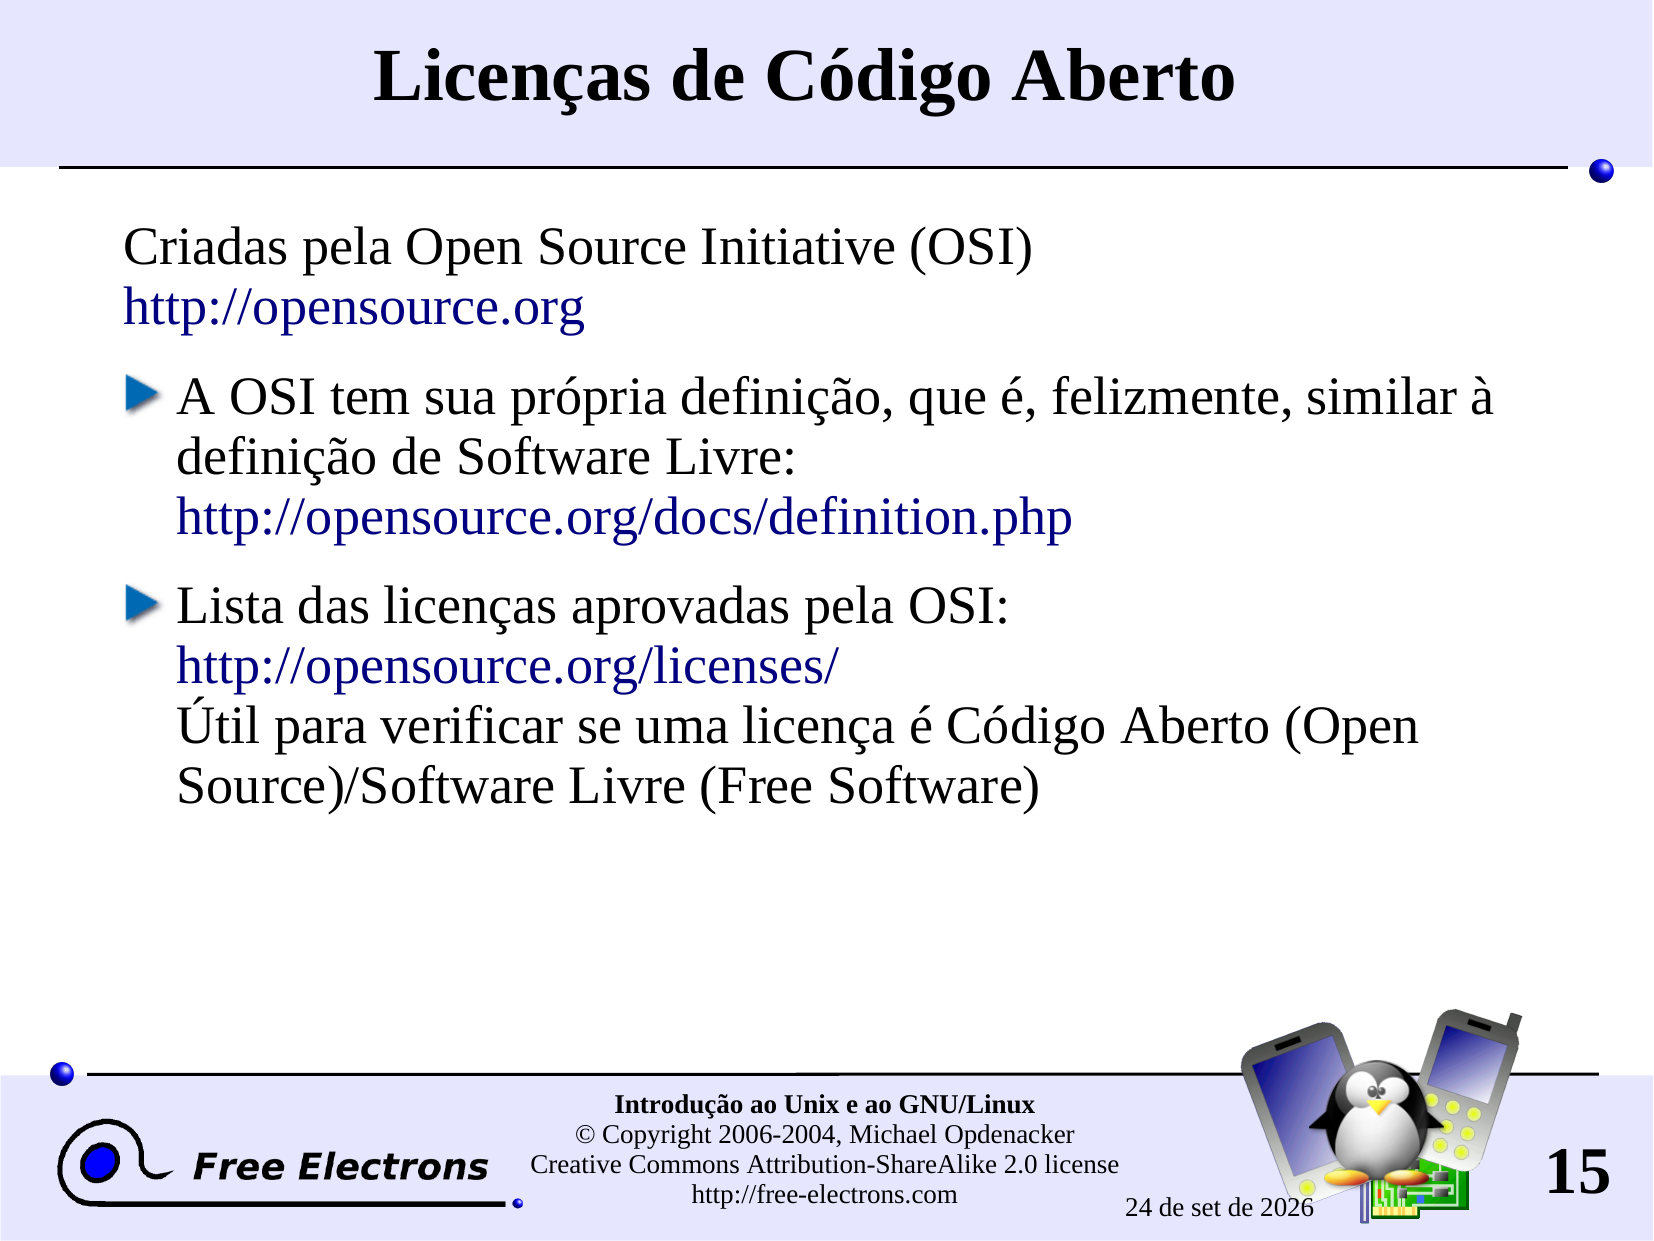

# Licenças de Código Aberto
Criadas pela Open Source Initiative (OSI)
http://opensource.org
A OSI tem sua própria definição, que é, felizmente, similar à definição de Software Livre:
http://opensource.org/docs/definition.php
Lista das licenças aprovadas pela OSI:
http://opensource.org/licenses/
Útil para verificar se uma licença é Código Aberto (Open Source)/Software Livre (Free Software)